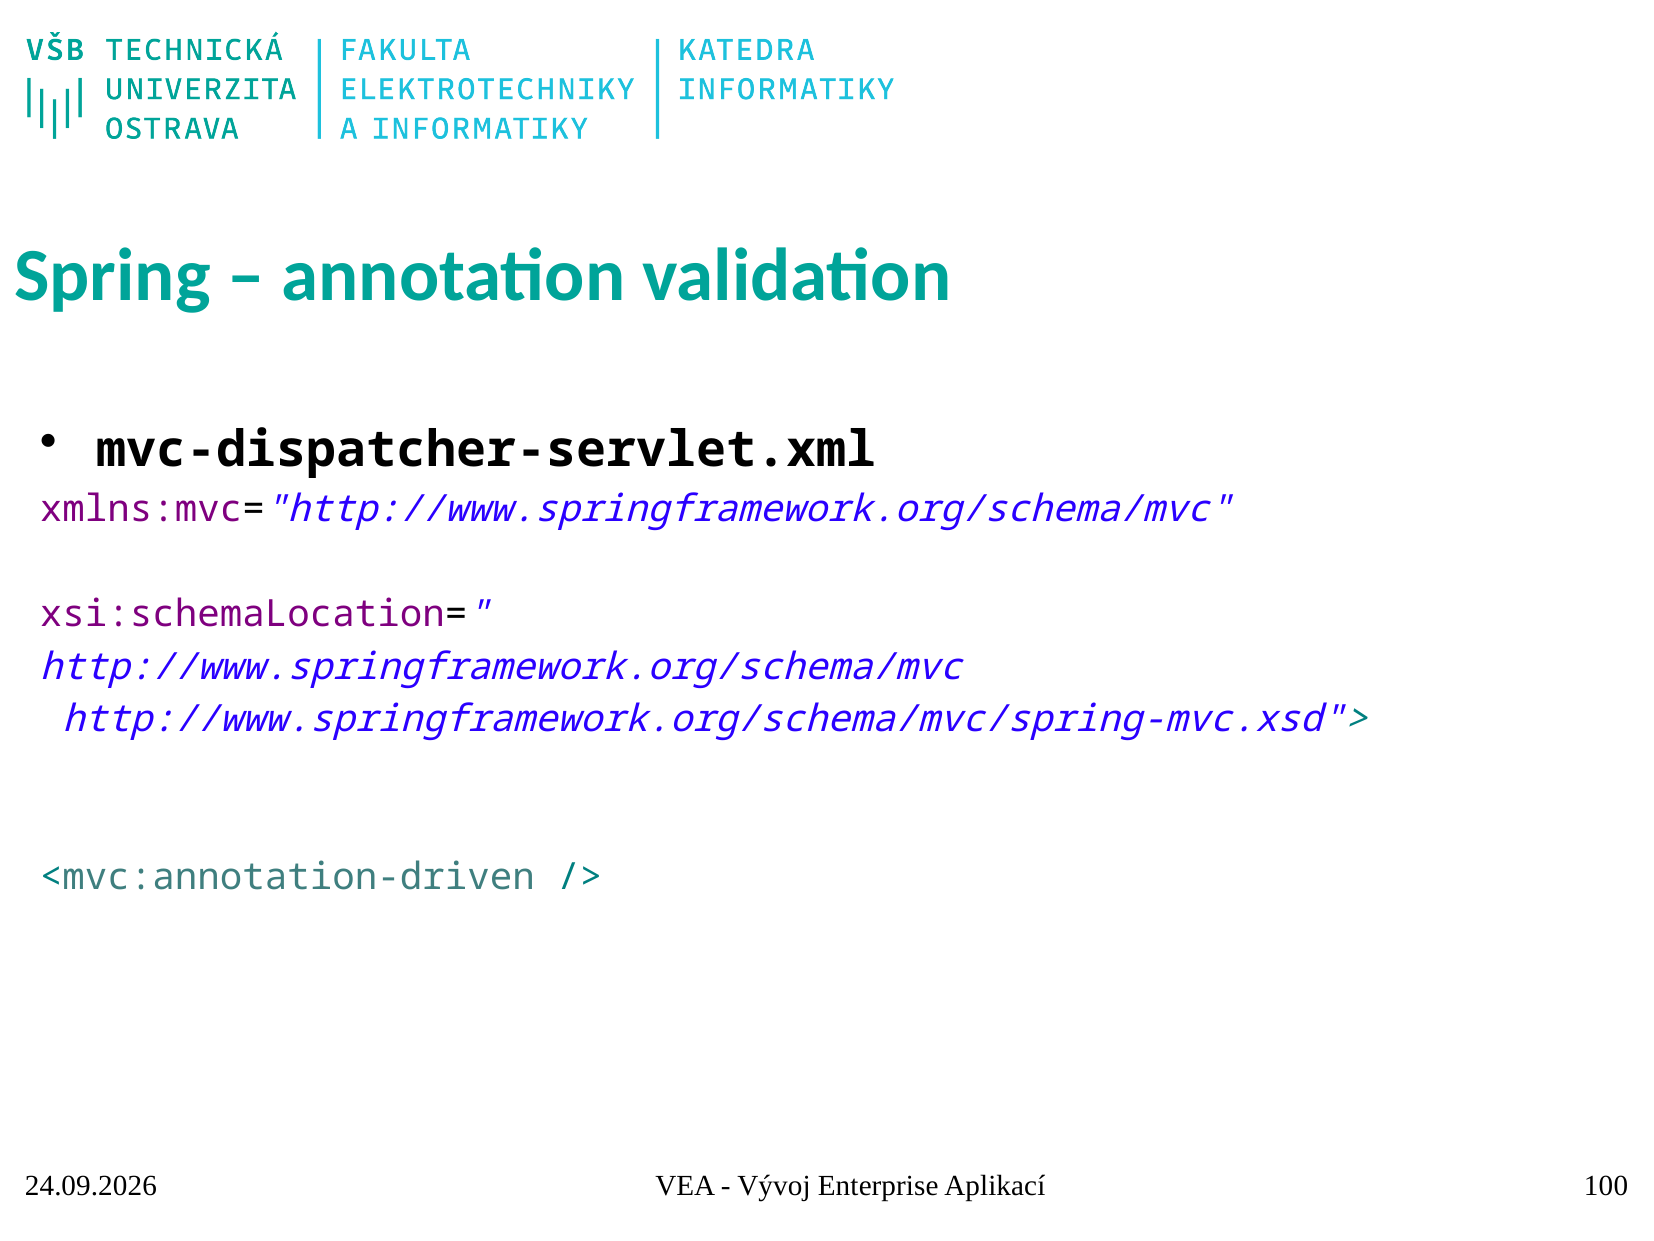

Spring – annotation validation
# mvc-dispatcher-servlet.xml
xmlns:mvc="http://www.springframework.org/schema/mvc"
xsi:schemaLocation="
http://www.springframework.org/schema/mvc
 http://www.springframework.org/schema/mvc/spring-mvc.xsd">
<mvc:annotation-driven />
VEA - Vývoj Enterprise Aplikací
100